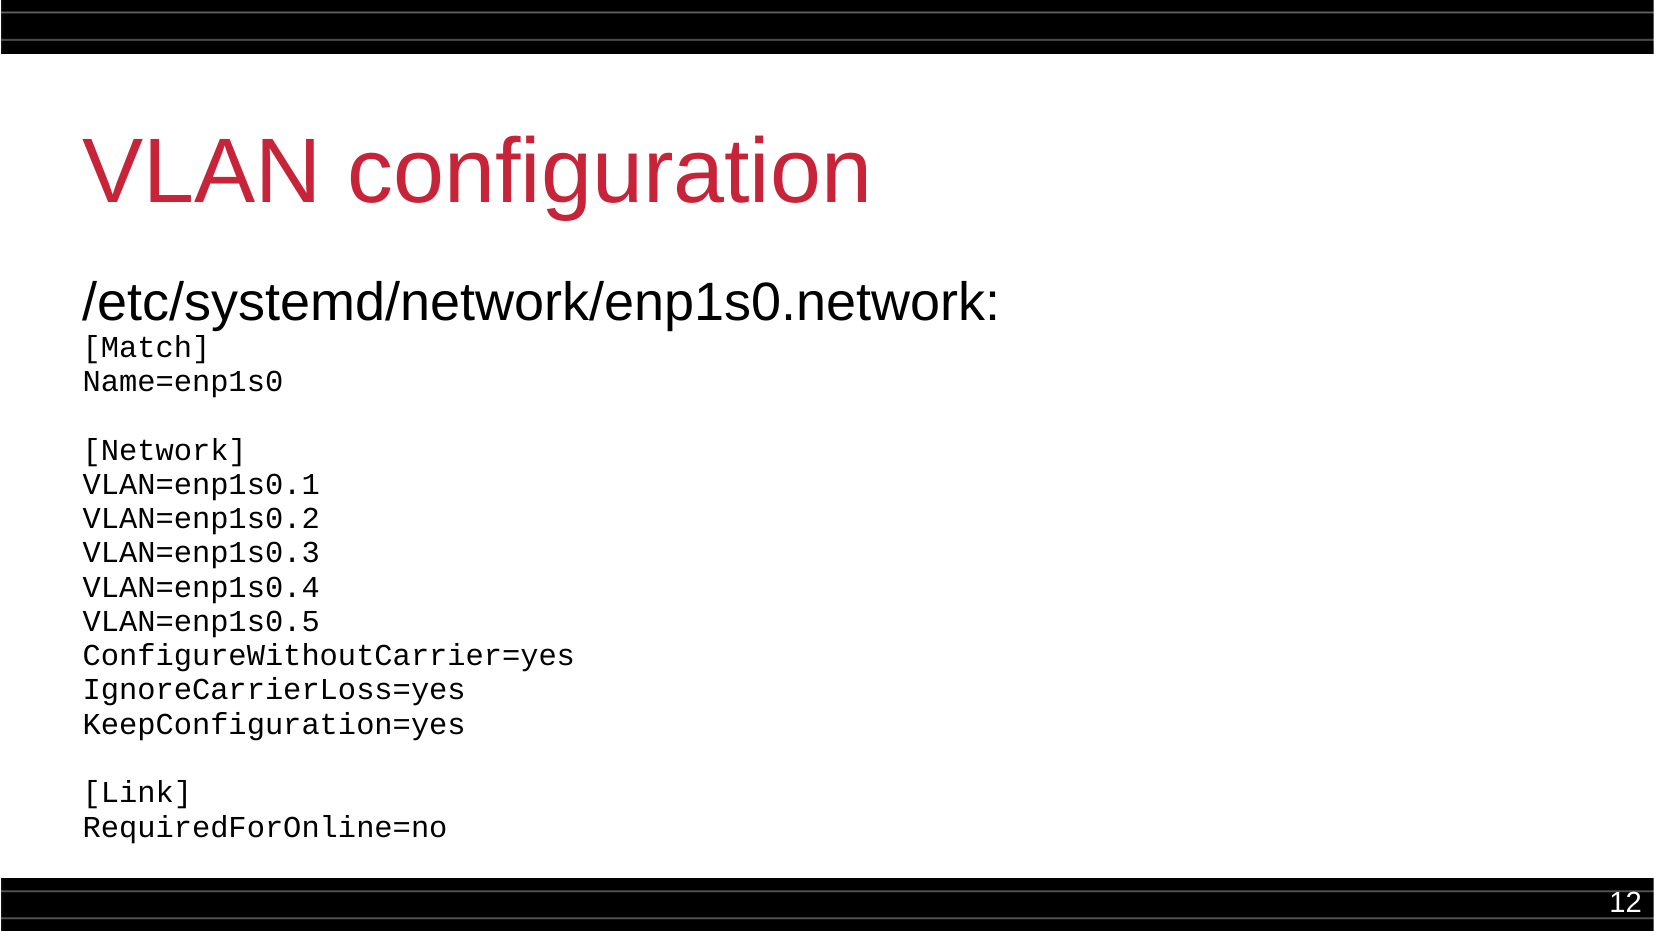

# VLAN configuration
/etc/systemd/network/enp1s0.network:
[Match]
Name=enp1s0
[Network]
VLAN=enp1s0.1
VLAN=enp1s0.2
VLAN=enp1s0.3
VLAN=enp1s0.4
VLAN=enp1s0.5
ConfigureWithoutCarrier=yes
IgnoreCarrierLoss=yes
KeepConfiguration=yes
[Link]
RequiredForOnline=no